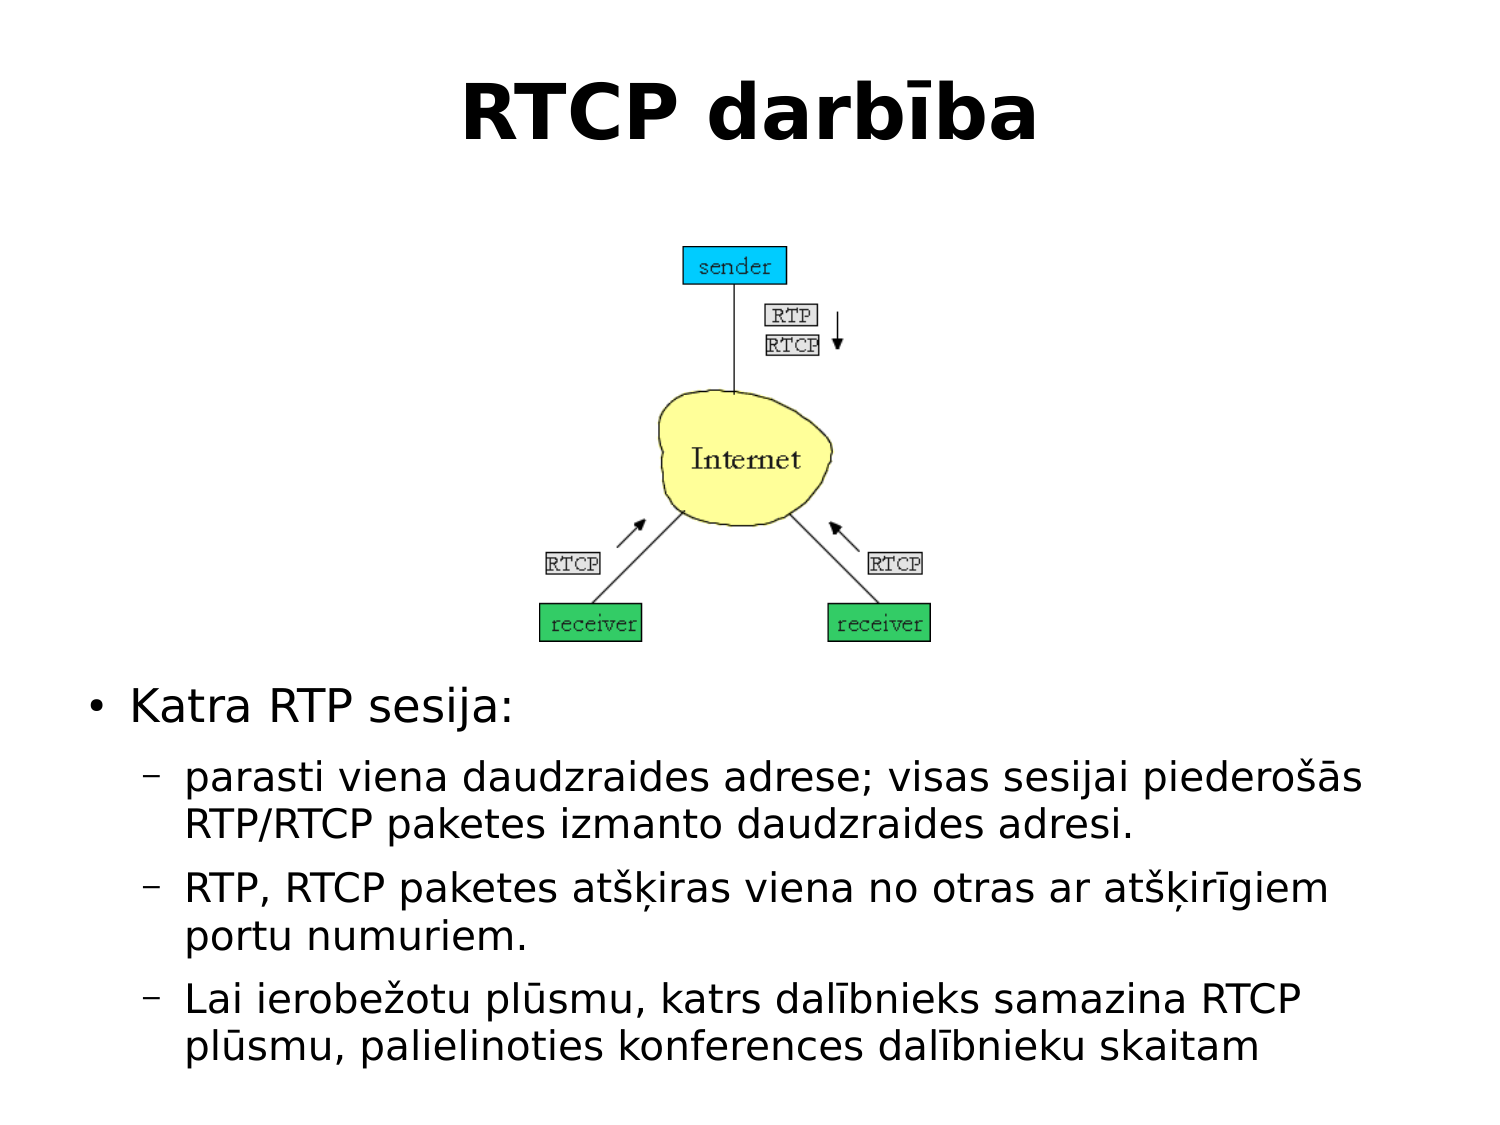

# RTCP darbība
Katra RTP sesija:
parasti viena daudzraides adrese; visas sesijai piederošās RTP/RTCP paketes izmanto daudzraides adresi.
RTP, RTCP paketes atšķiras viena no otras ar atšķirīgiem portu numuriem.
Lai ierobežotu plūsmu, katrs dalībnieks samazina RTCP plūsmu, palielinoties konferences dalībnieku skaitam